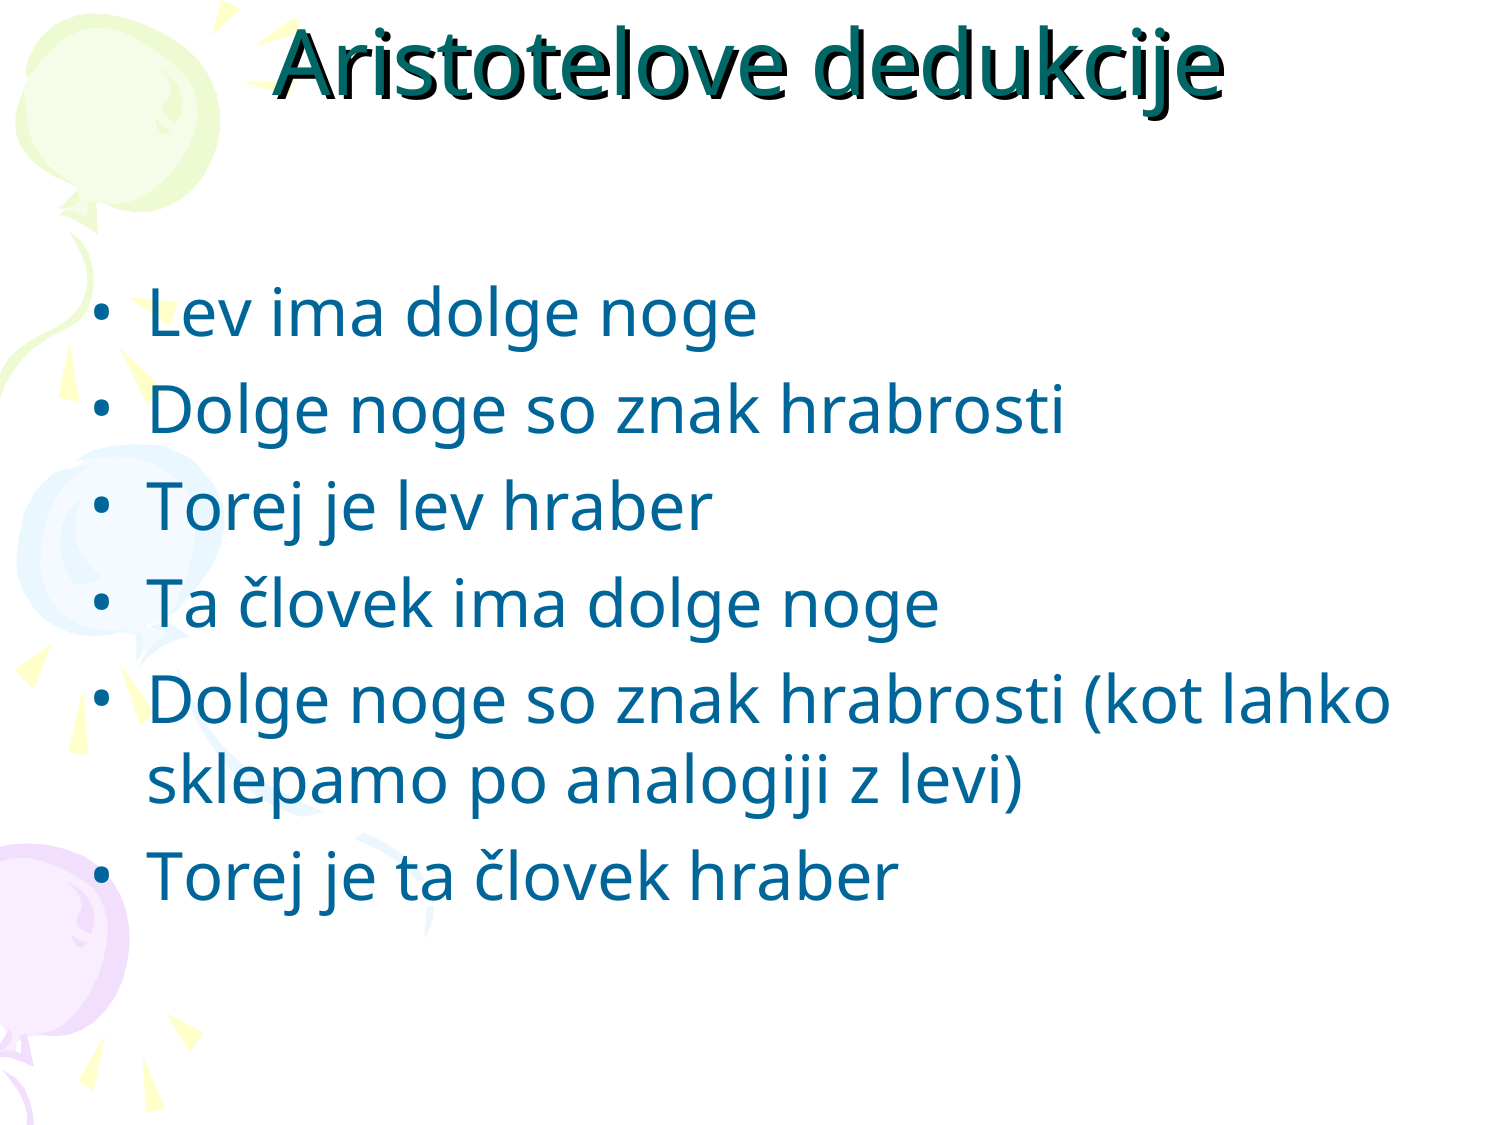

# Aristotelove dedukcije
Lev ima dolge noge
Dolge noge so znak hrabrosti
Torej je lev hraber
Ta človek ima dolge noge
Dolge noge so znak hrabrosti (kot lahko sklepamo po analogiji z levi)
Torej je ta človek hraber